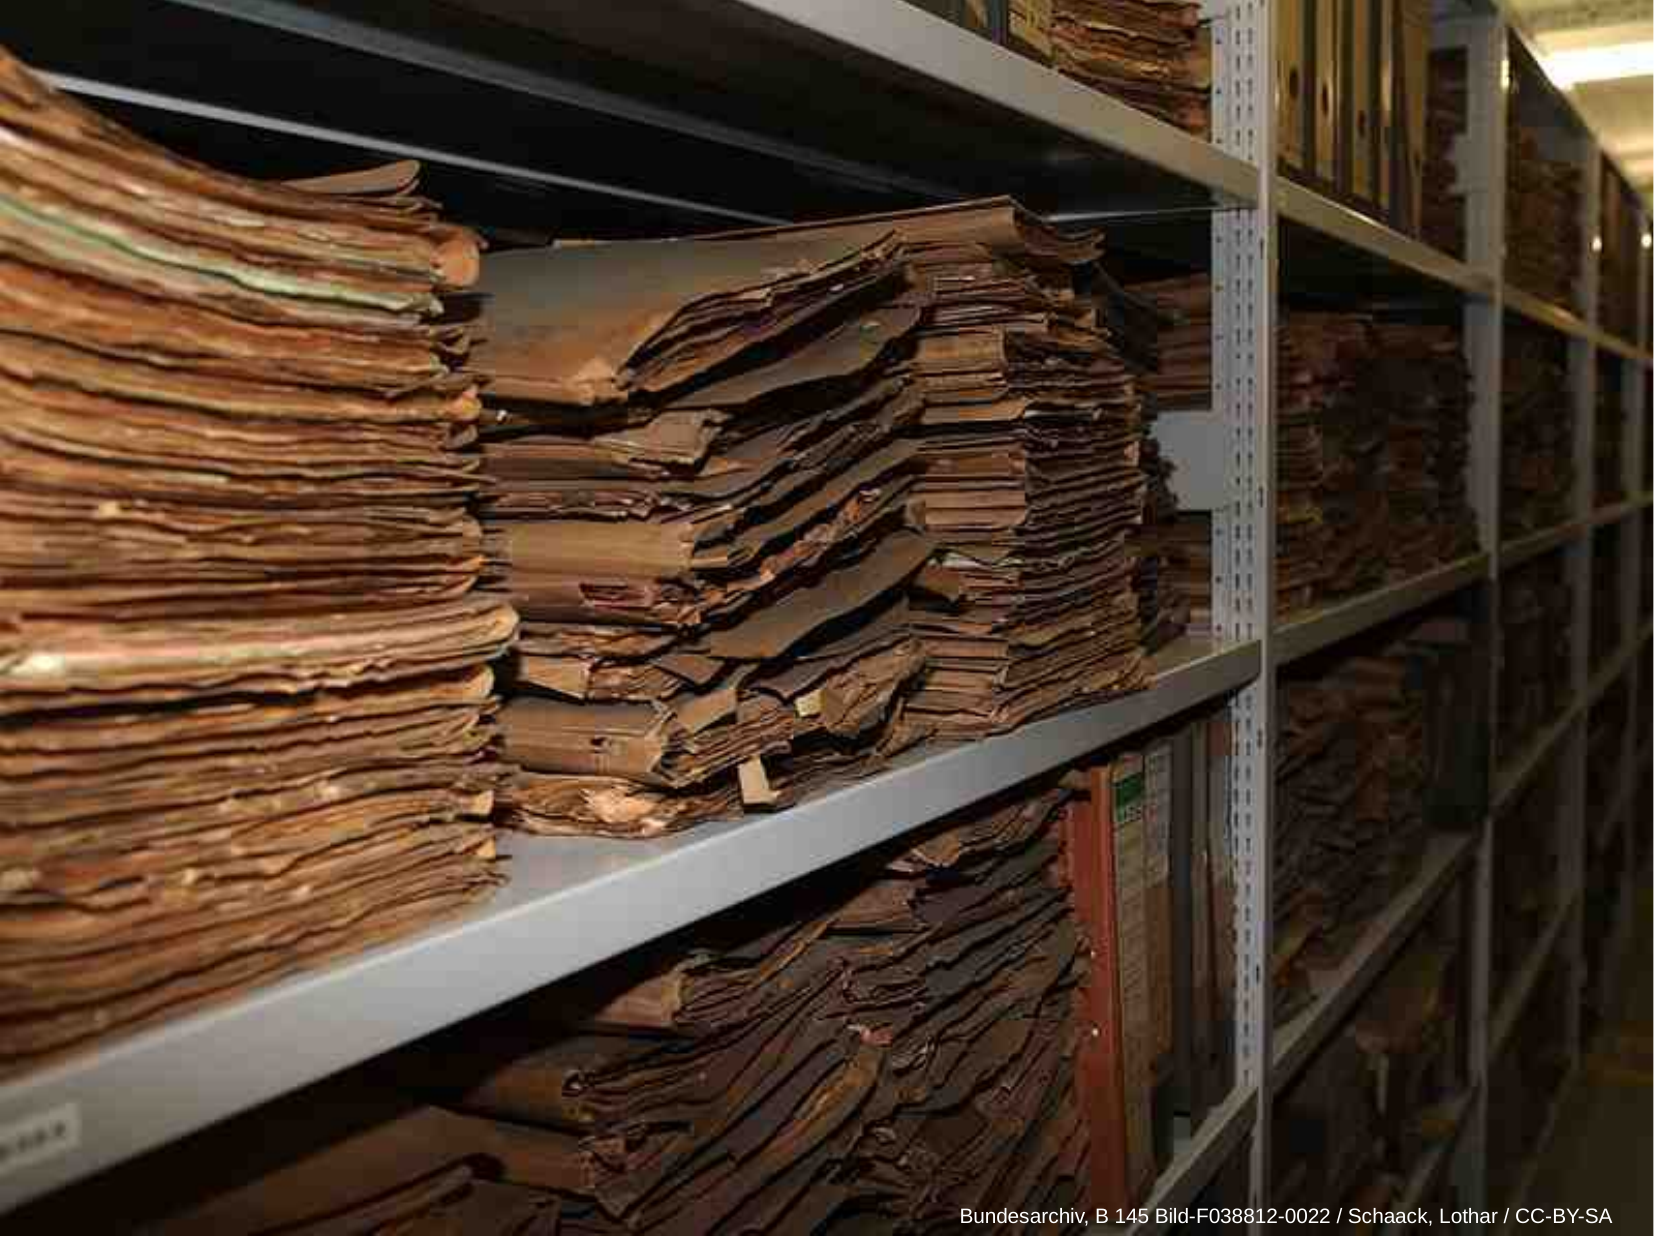

Bundesarchiv, B 145 Bild-F038812-0022 / Schaack, Lothar / CC-BY-SA